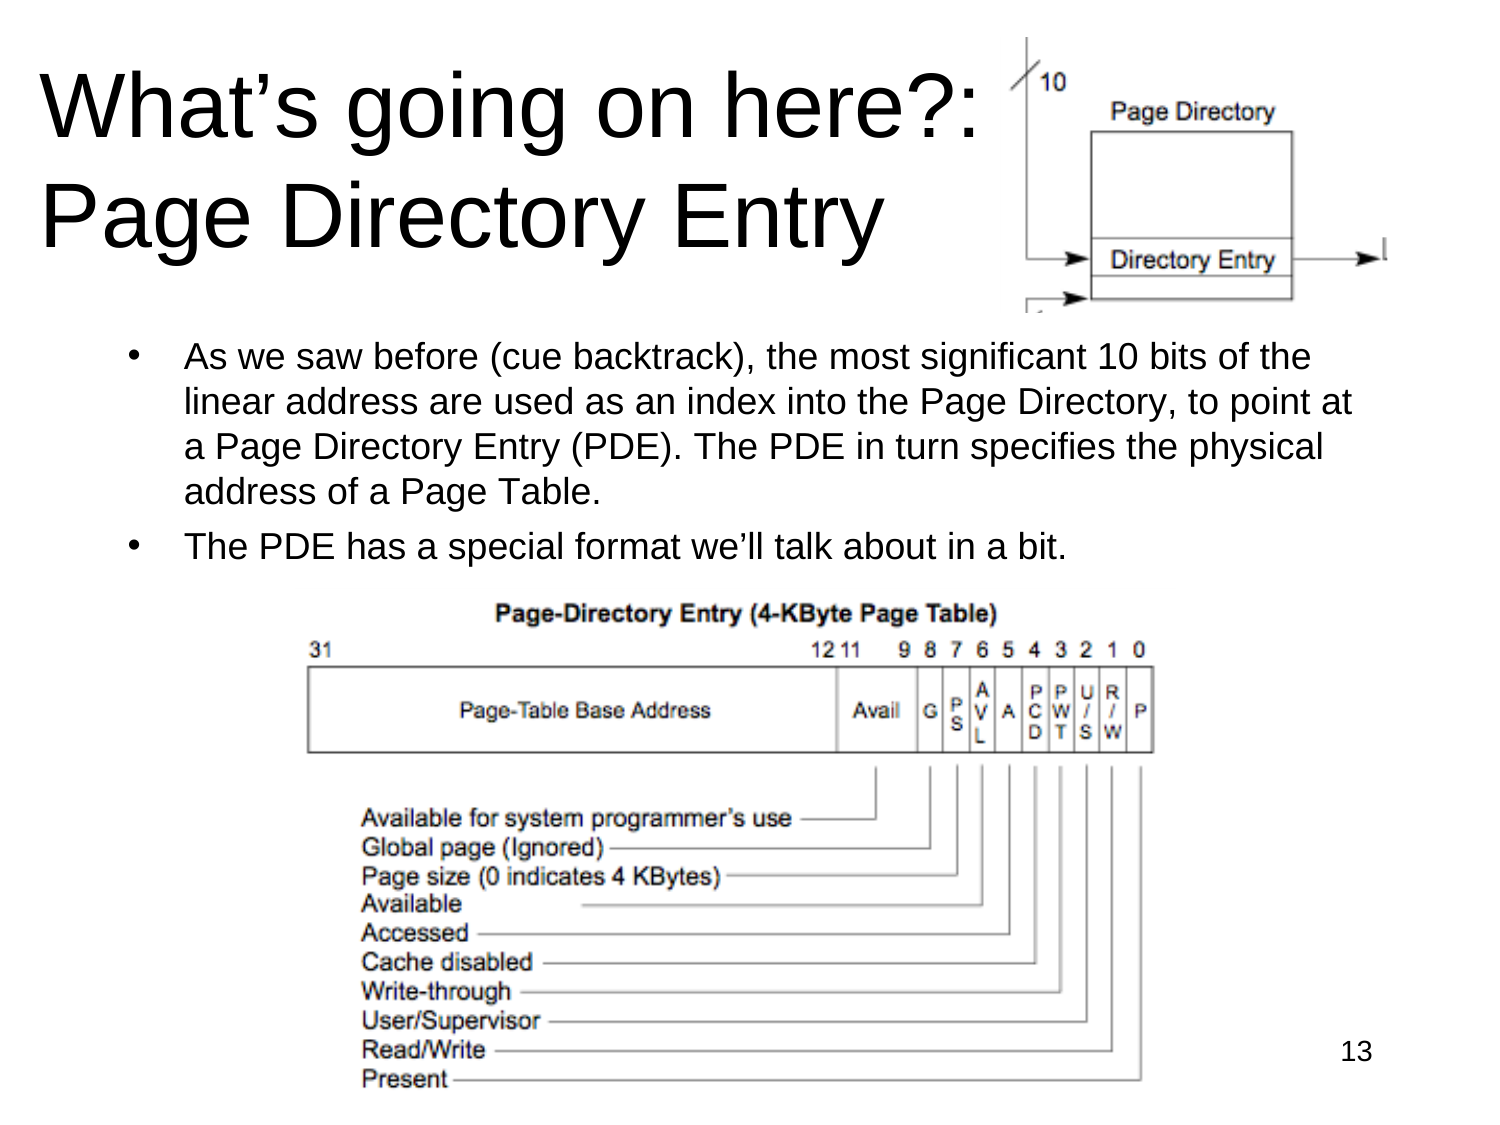

# What’s going on here?: Page Directory Entry
As we saw before (cue backtrack), the most significant 10 bits of the linear address are used as an index into the Page Directory, to point at a Page Directory Entry (PDE). The PDE in turn specifies the physical address of a Page Table.
The PDE has a special format we’ll talk about in a bit.